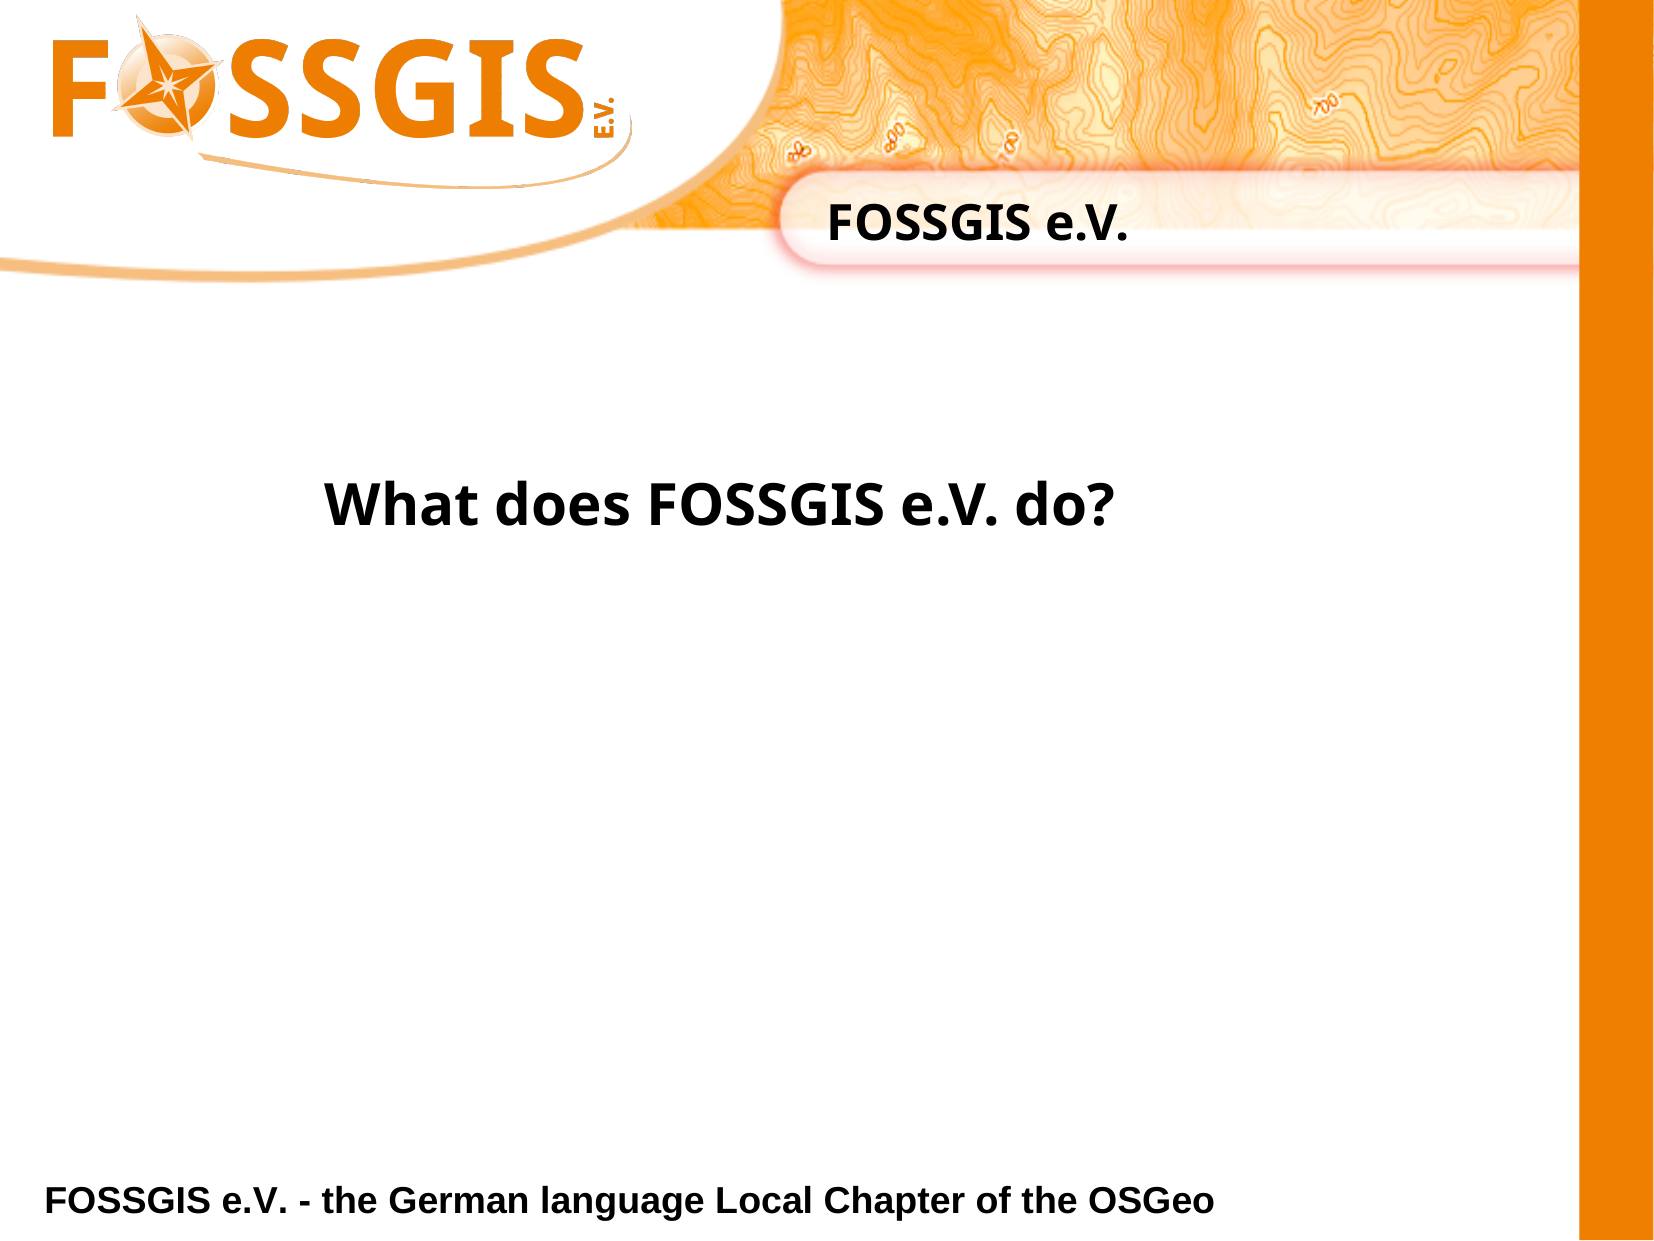

# FOSSGIS e.V.
What does FOSSGIS e.V. do?